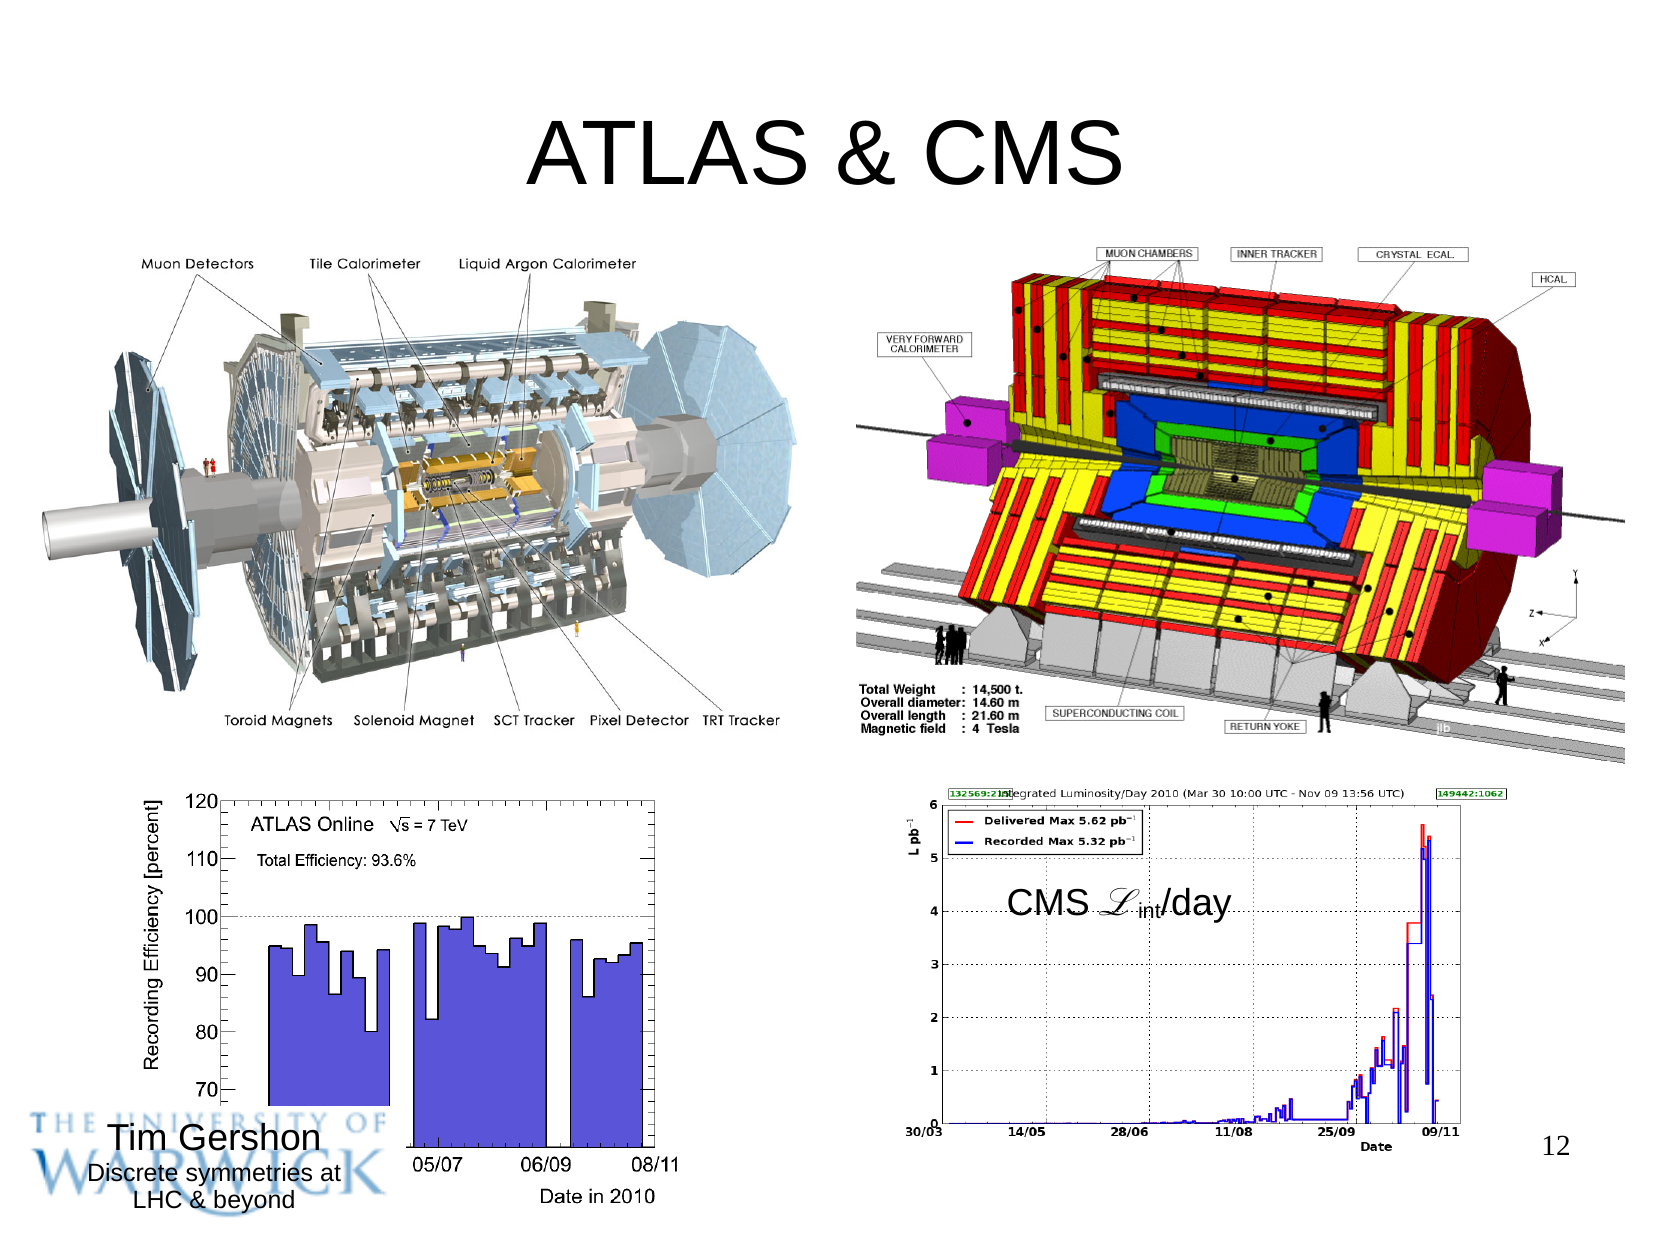

# ATLAS & CMS
CMS ℒint/day
Tim Gershon
Discrete symmetries at LHC & beyond
12